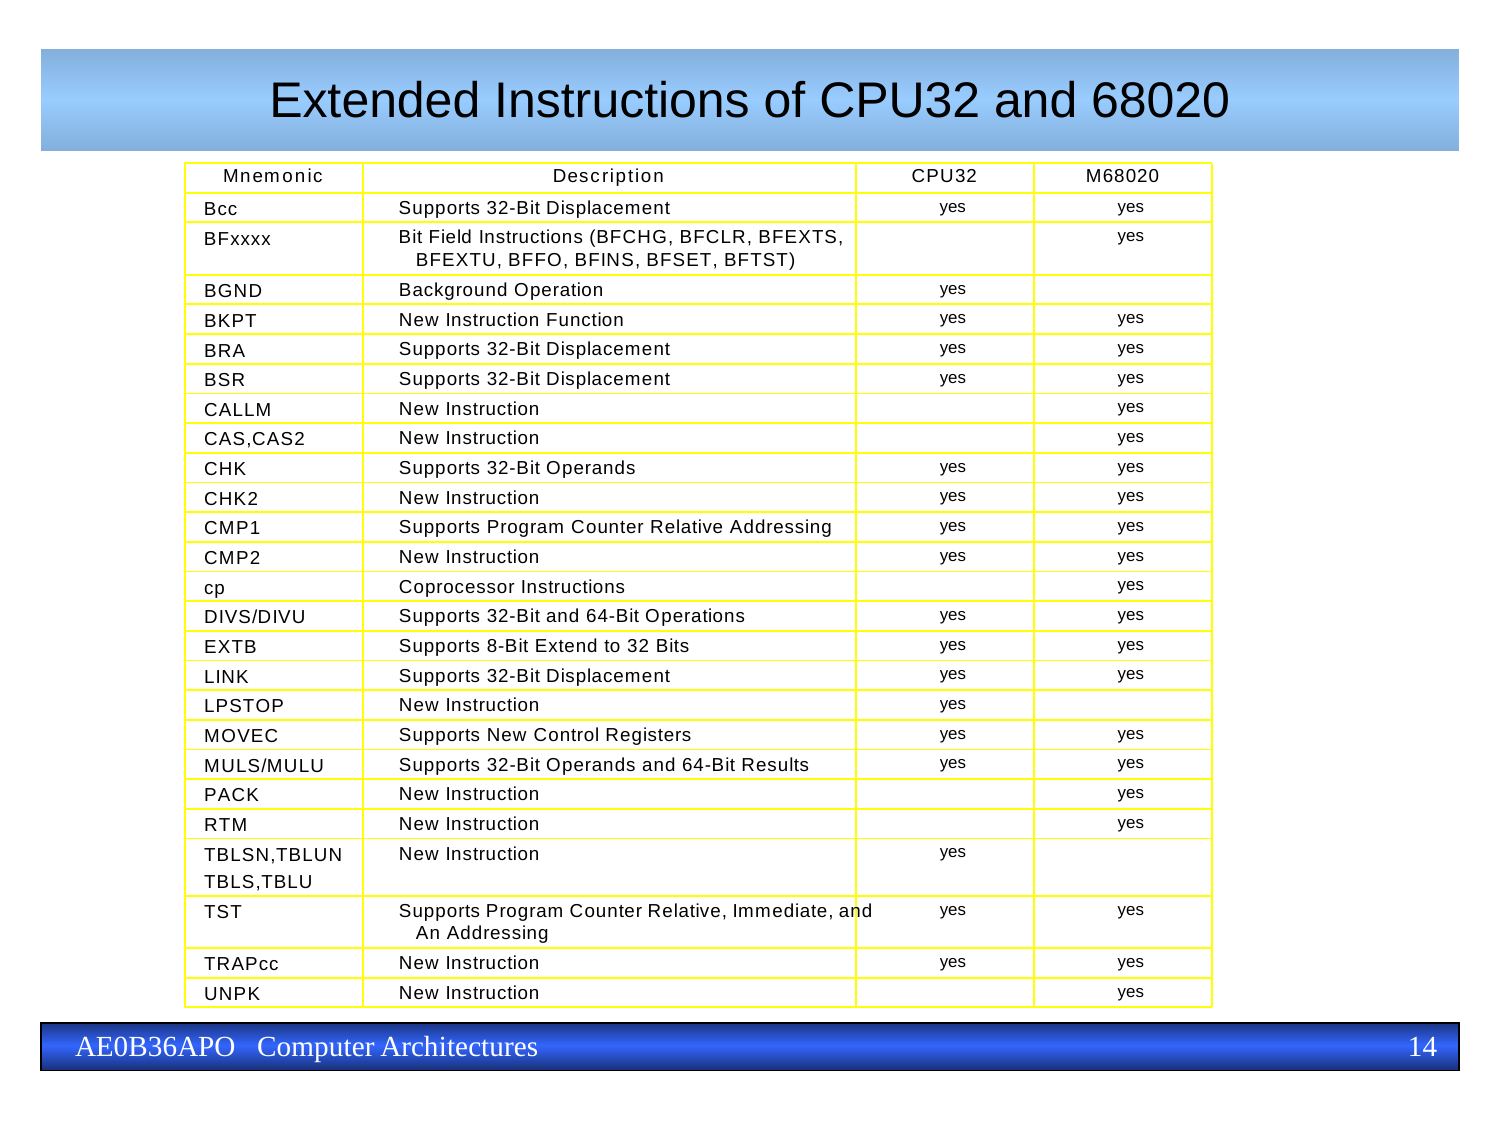

# Extended Instructions of CPU32 and 68020
M
n
e
m
o
n
i
c
D
e
s
c
r
i
p
t
i
o
n
C
P
U
3
2
M
6
8
0
2
0
yes
yes
S
u
p
p
o
r
t
s
3
2
-
B
i
t
D
i
s
p
l
a
c
e
m
e
n
t
B
i
t
F
i
e
l
d
I
n
s
t
r
u
c
t
i
o
n
s
(
B
F
C
H
G
,
B
F
C
L
R
,
B
F
E
X
T
S
,
B
F
E
X
T
U
,
B
F
F
O
,
B
F
I
N
S
,
B
F
S
E
T
,
B
F
T
S
T
)
B
a
c
k
g
r
o
u
n
d
O
p
e
r
a
t
i
o
n
N
e
w
I
n
s
t
r
u
c
t
i
o
n
F
u
n
c
t
i
o
n
S
u
p
p
o
r
t
s
3
2
-
B
i
t
D
i
s
p
l
a
c
e
m
e
n
t
S
u
p
p
o
r
t
s
3
2
-
B
i
t
D
i
s
p
l
a
c
e
m
e
n
t
N
e
w
I
n
s
t
r
u
c
t
i
o
n
N
e
w
I
n
s
t
r
u
c
t
i
o
n
S
u
p
p
o
r
t
s
3
2
-
B
i
t
O
p
e
r
a
n
d
s
N
e
w
I
n
s
t
r
u
c
t
i
o
n
S
u
p
p
o
r
t
s
P
r
o
g
r
a
m
C
o
u
n
t
e
r
R
e
l
a
t
i
v
e
A
d
d
r
e
s
s
i
n
g
N
e
w
I
n
s
t
r
u
c
t
i
o
n
C
o
p
r
o
c
e
s
s
o
r
I
n
s
t
r
u
c
t
i
o
n
s
S
u
p
p
o
r
t
s
3
2
-
B
i
t
a
n
d
6
4
-
B
i
t
O
p
e
r
a
t
i
o
n
s
S
u
p
p
o
r
t
s
8
-
B
i
t
E
x
t
e
n
d
t
o
3
2
B
i
t
s
S
u
p
p
o
r
t
s
3
2
-
B
i
t
D
i
s
p
l
a
c
e
m
e
n
t
N
e
w
I
n
s
t
r
u
c
t
i
o
n
S
u
p
p
o
r
t
s
N
e
w
C
o
n
t
r
o
l
R
e
g
i
s
t
e
r
s
S
u
p
p
o
r
t
s
3
2
-
B
i
t
O
p
e
r
a
n
d
s
a
n
d
6
4
-
B
i
t
R
e
s
u
l
t
s
N
e
w
I
n
s
t
r
u
c
t
i
o
n
N
e
w
I
n
s
t
r
u
c
t
i
o
n
N
e
w
I
n
s
t
r
u
c
t
i
o
n
S
u
p
p
o
r
t
s
P
r
o
g
r
a
m
C
o
u
n
t
e
r
R
e
l
a
t
i
v
e
,
I
m
m
e
d
i
a
t
e
,
a
n
d
A
n
A
d
d
r
e
s
s
i
n
g
N
e
w
I
n
s
t
r
u
c
t
i
o
n
N
e
w
I
n
s
t
r
u
c
t
i
o
n
B
c
c
B
F
x
x
x
x
B
G
N
D
B
K
P
T
B
R
A
B
S
R
C
A
L
L
M
C
A
S
,
C
A
S
2
C
H
K
C
H
K
2
C
M
P
1
C
M
P
2
c
p
D
I
V
S
/
D
I
V
U
E
X
T
B
L
I
N
K
L
P
S
T
O
P
M
O
V
E
C
M
U
L
S
/
M
U
L
U
P
A
C
K
R
T
M
T
B
L
S
N
,
T
B
L
U
N
T
B
L
S
,
T
B
L
U
T
S
T
T
R
A
P
c
c
U
N
P
K
yes
yes
yes
yes
yes
yes
yes
yes
yes
yes
yes
yes
yes
yes
yes
yes
yes
yes
yes
yes
yes
yes
yes
yes
yes
yes
yes
yes
yes
yes
yes
yes
yes
yes
yes
yes
yes
yes
AE0B36APO Computer Architectures
14